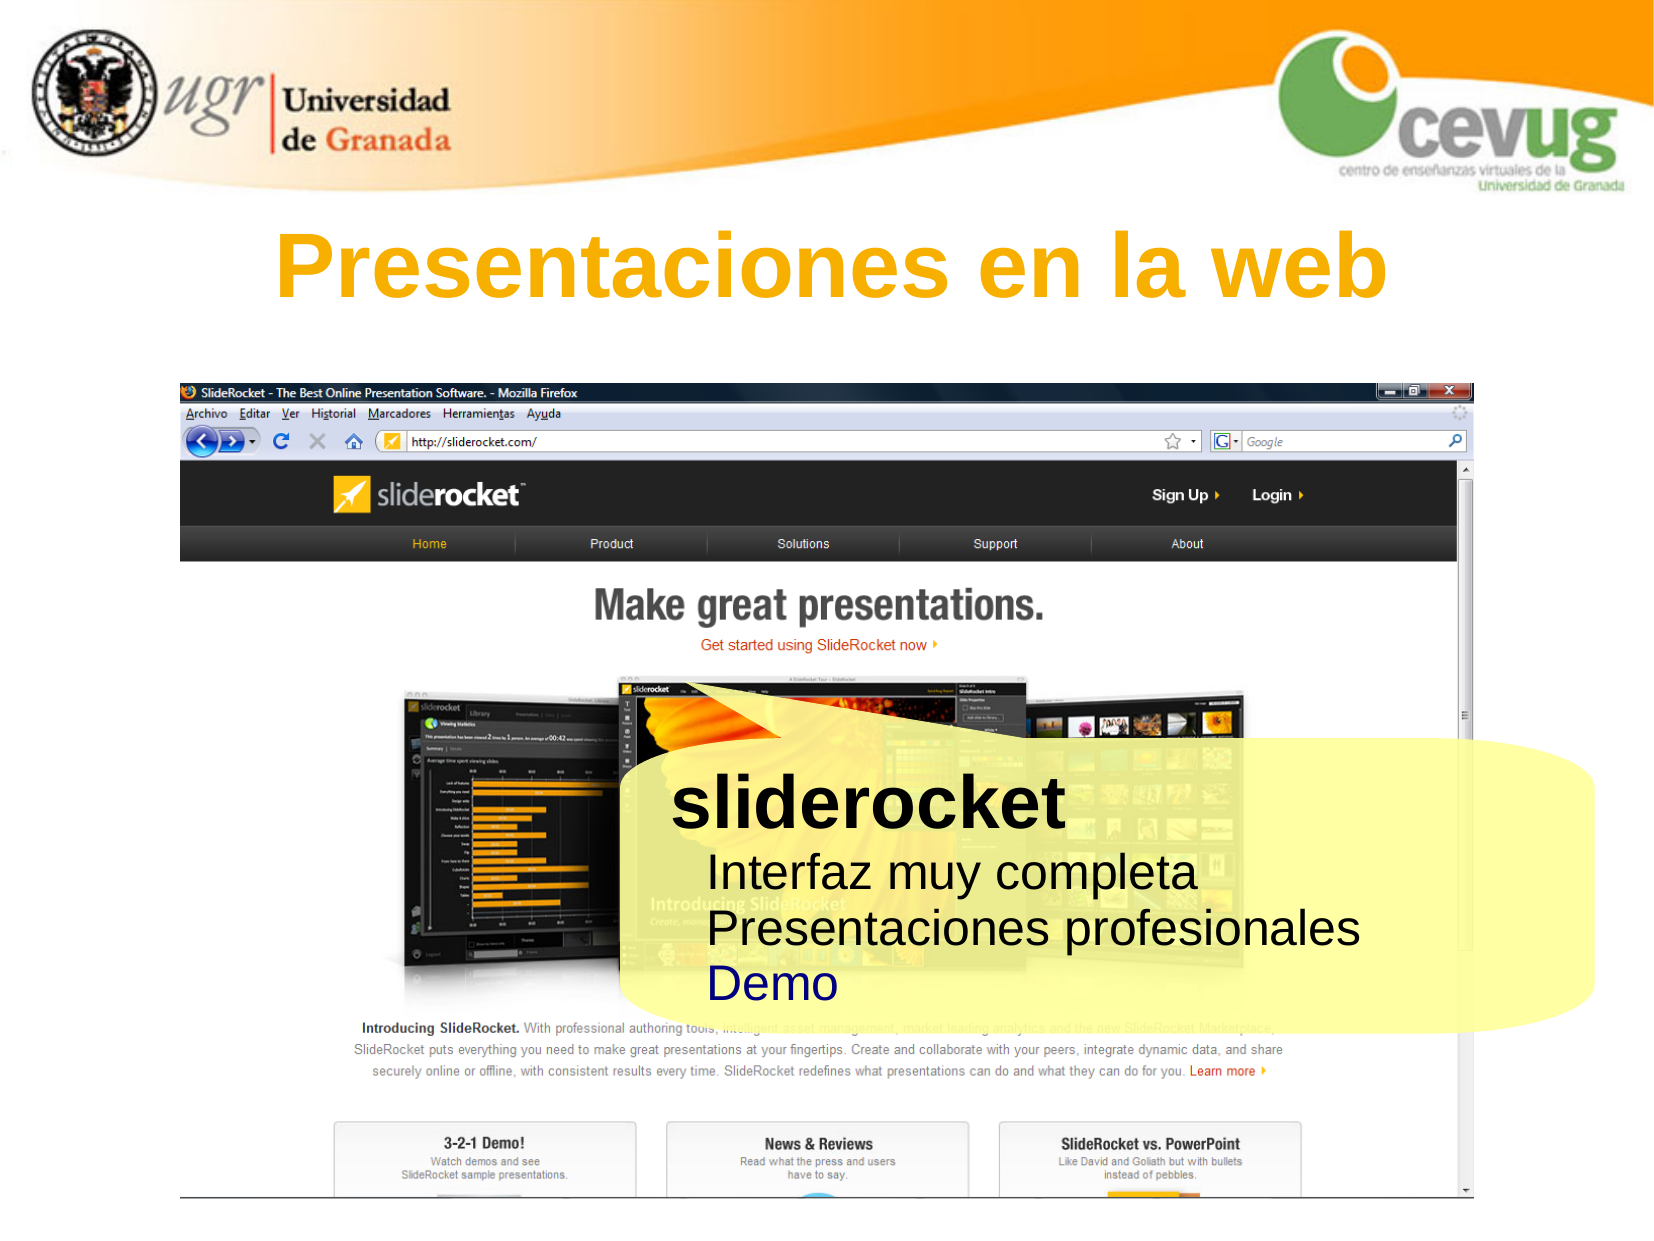

# Presentaciones en la web
sliderocket
Interfaz muy completa
Presentaciones profesionales
Demo